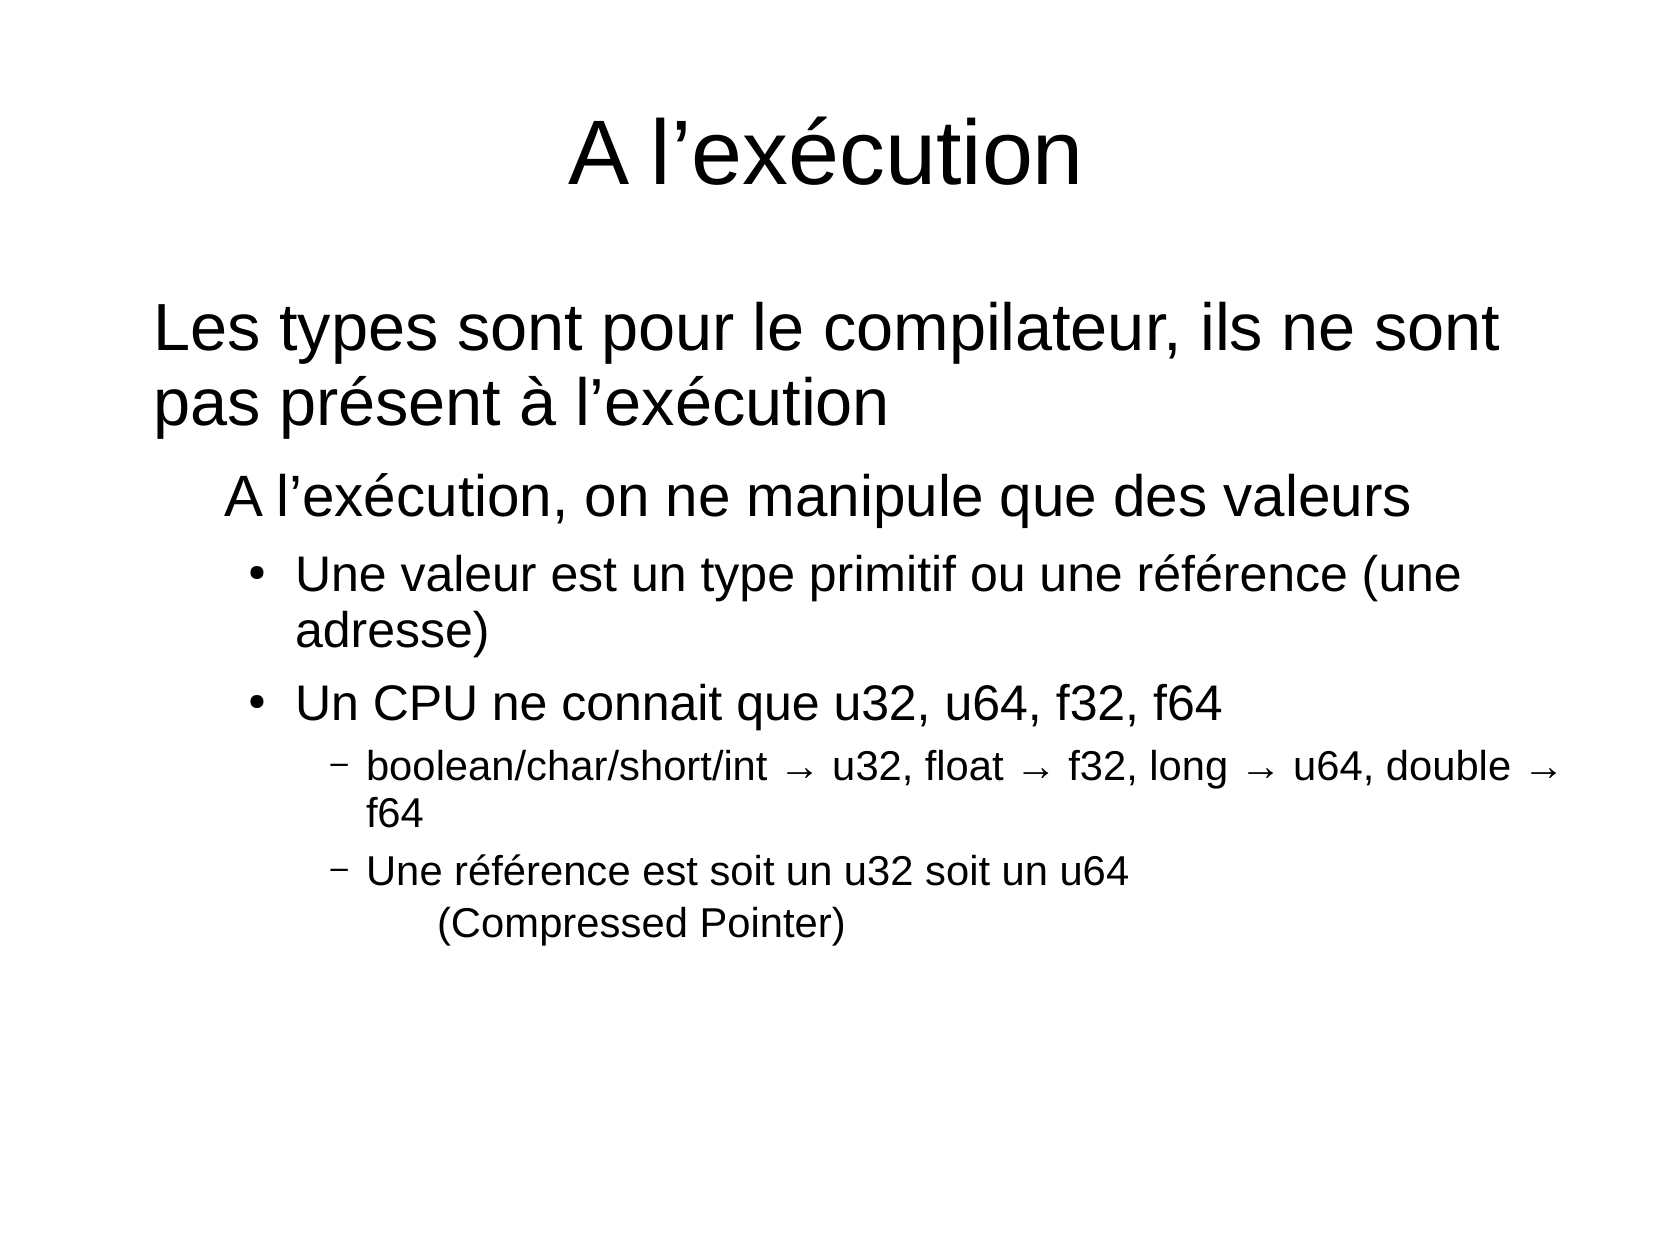

# A l’exécution
Les types sont pour le compilateur, ils ne sont pas présent à l’exécution
A l’exécution, on ne manipule que des valeurs
Une valeur est un type primitif ou une référence (une adresse)
Un CPU ne connait que u32, u64, f32, f64
boolean/char/short/int → u32, float → f32, long → u64, double → f64
Une référence est soit un u32 soit un u64
(Compressed Pointer)